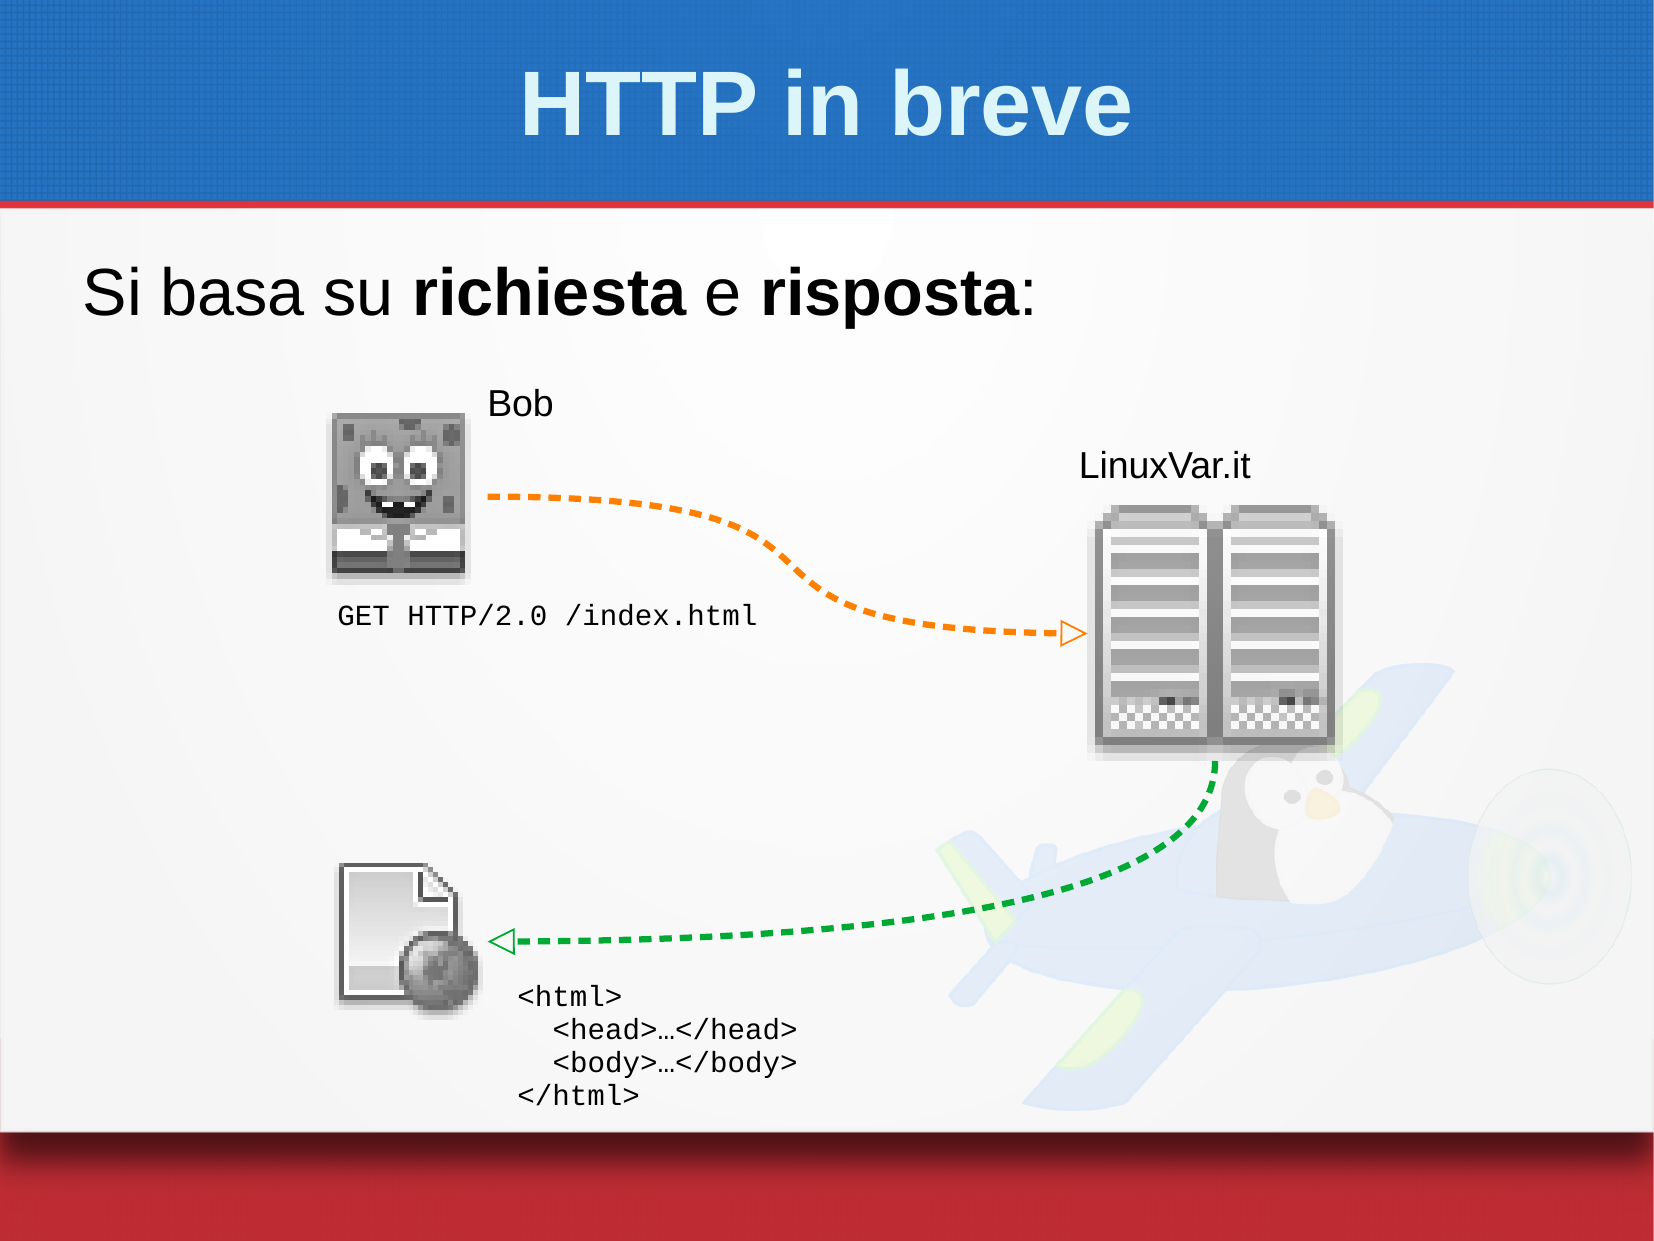

# HTTP in breve
Si basa su richiesta e risposta:
Bob
LinuxVar.it
GET HTTP/2.0 /index.html
<html>
 <head>…</head>
 <body>…</body>
</html>